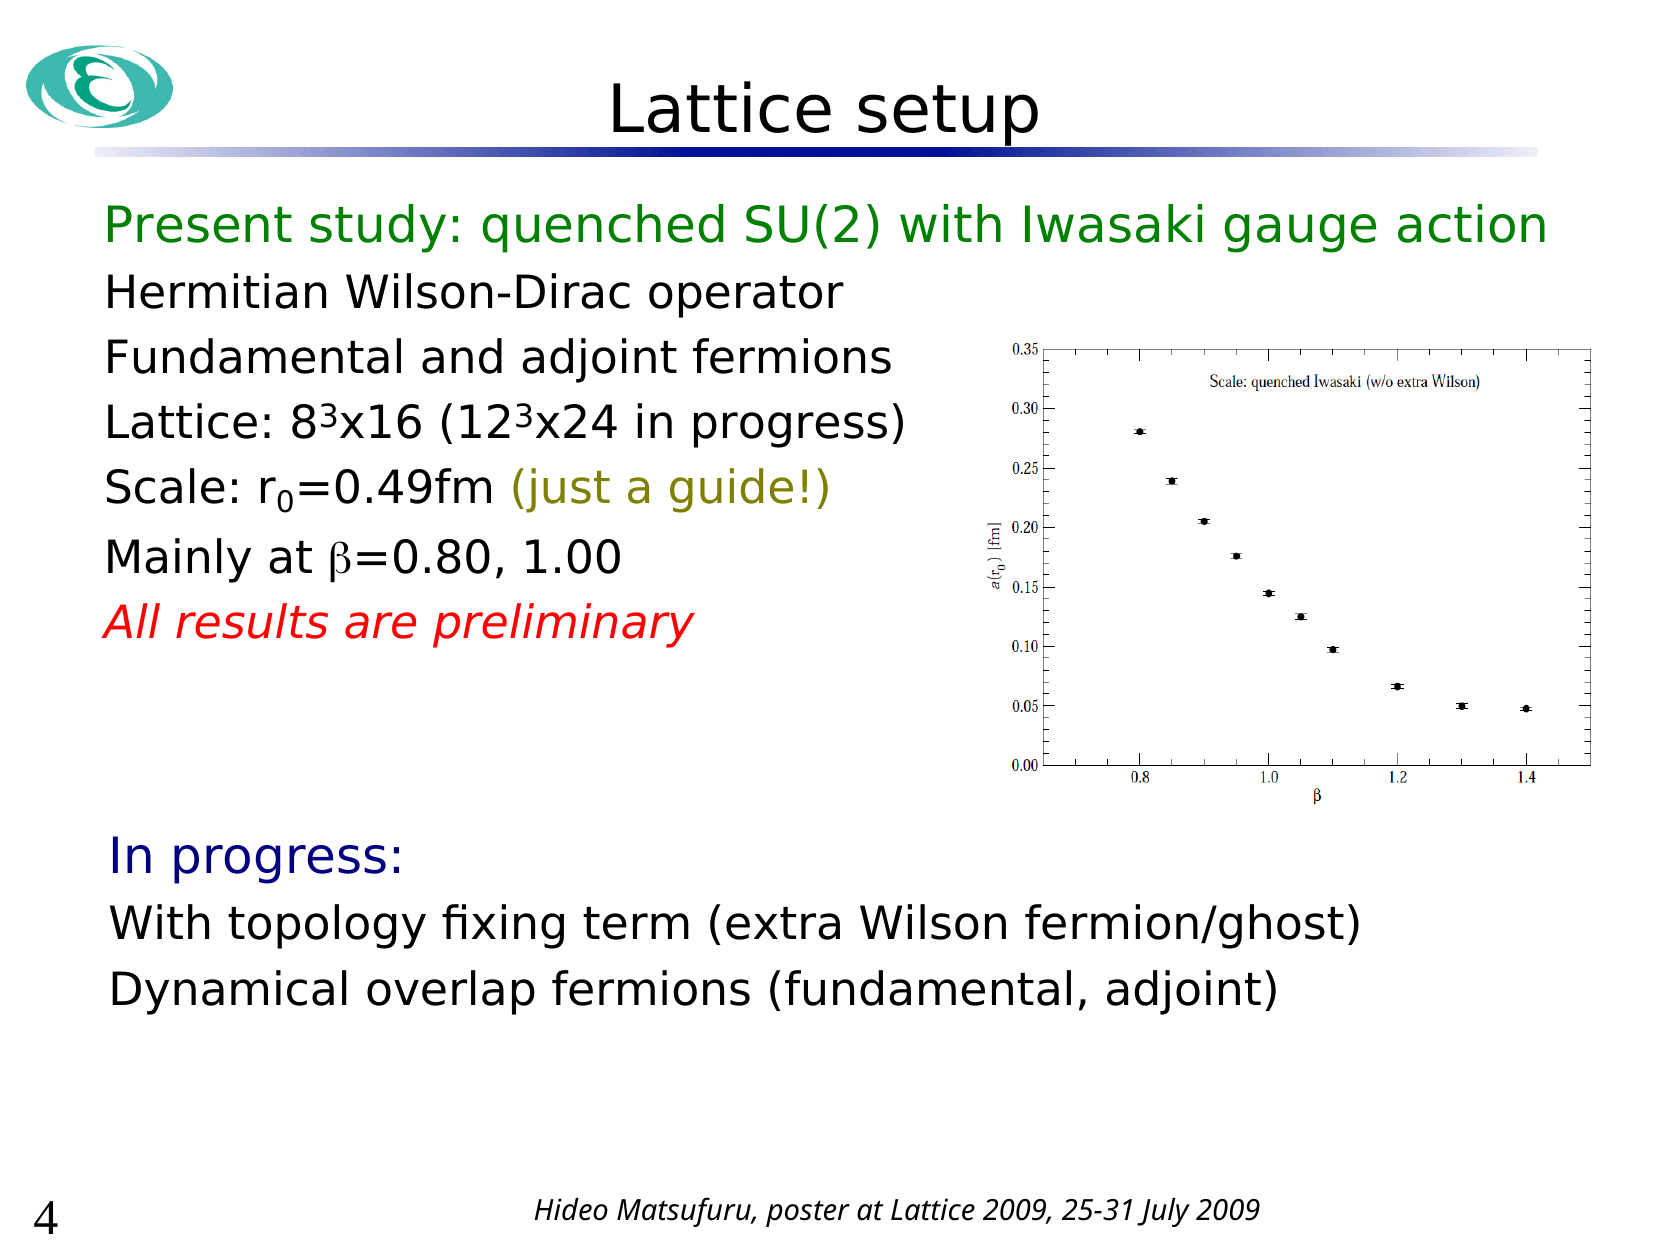

# Lattice setup
Present study: quenched SU(2) with Iwasaki gauge action
Hermitian Wilson-Dirac operator
Fundamental and adjoint fermions
Lattice: 83x16 (123x24 in progress)
Scale: r0=0.49fm (just a guide!)
Mainly at =0.80, 1.00
All results are preliminary
In progress:
With topology fixing term (extra Wilson fermion/ghost)
Dynamical overlap fermions (fundamental, adjoint)